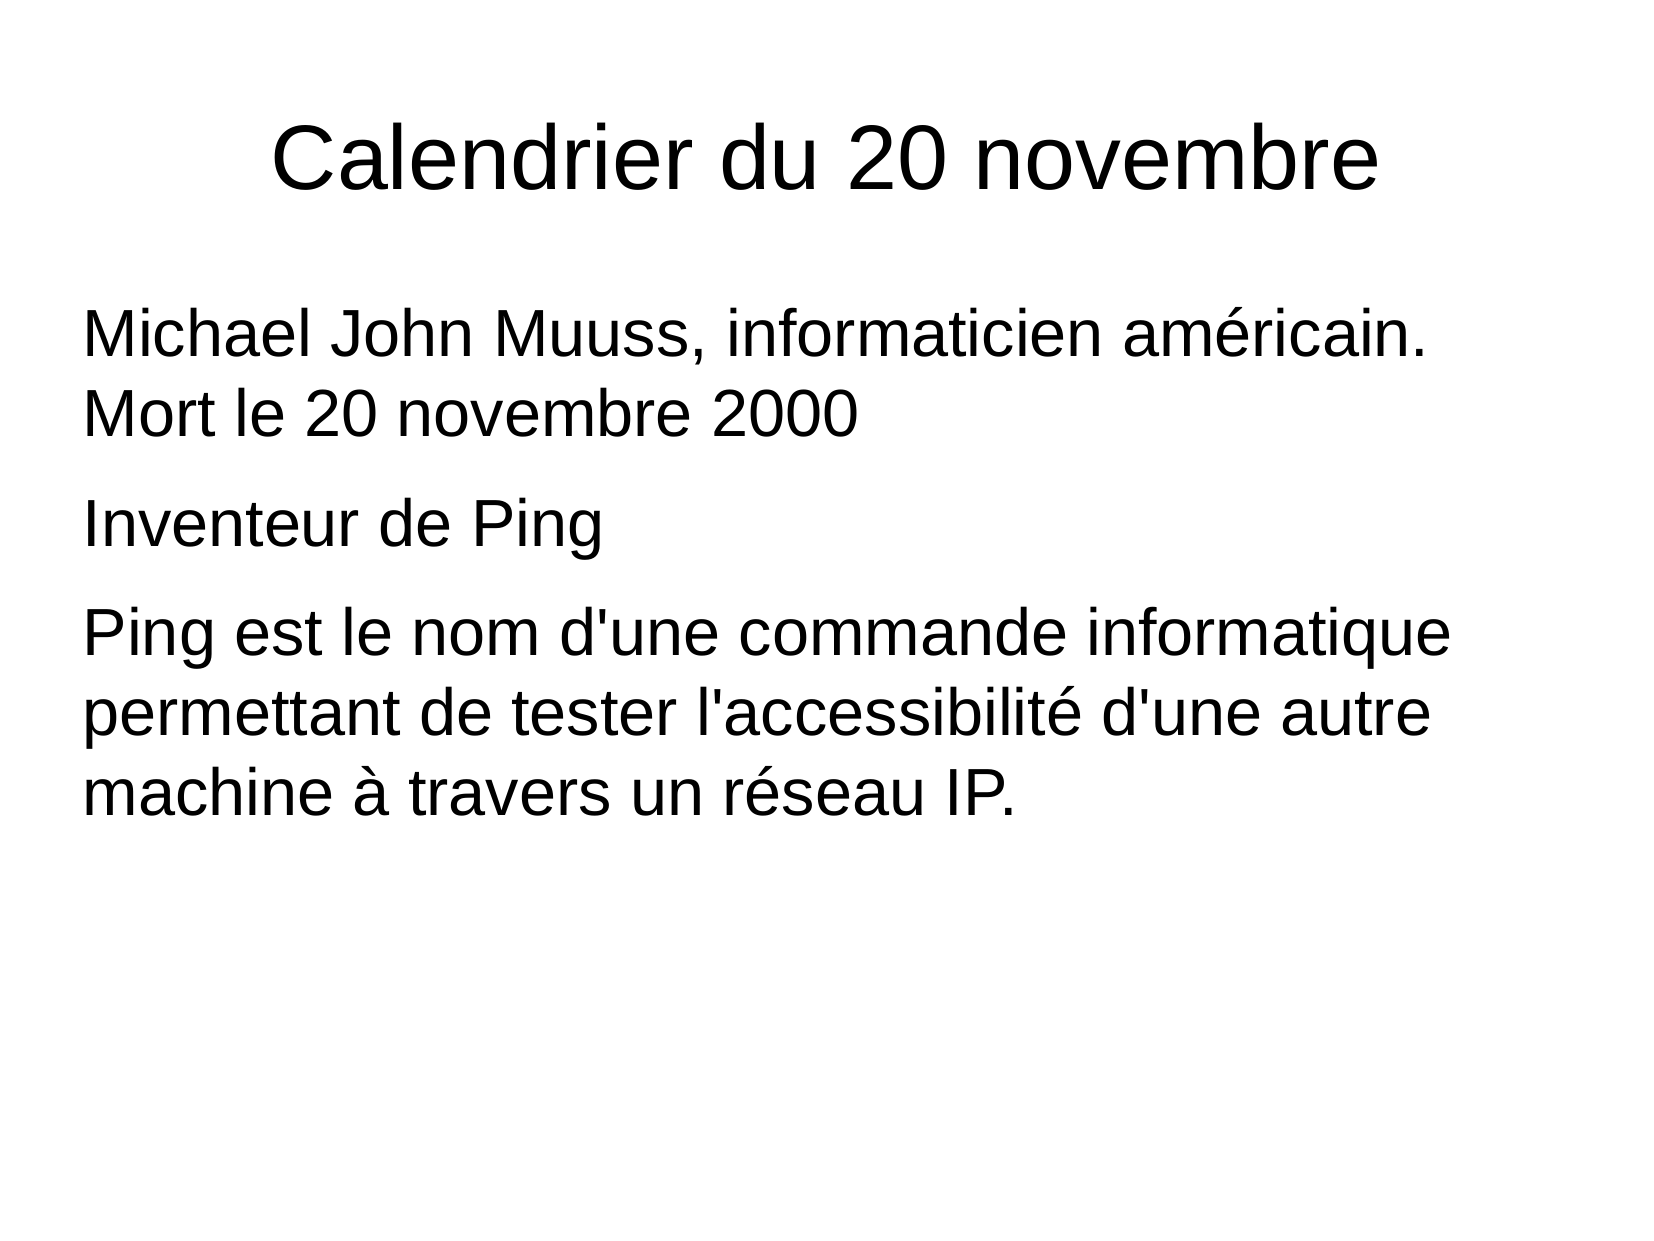

# Calendrier du 20 novembre
Michael John Muuss, informaticien américain. Mort le 20 novembre 2000
Inventeur de Ping
Ping est le nom d'une commande informatique permettant de tester l'accessibilité d'une autre machine à travers un réseau IP.